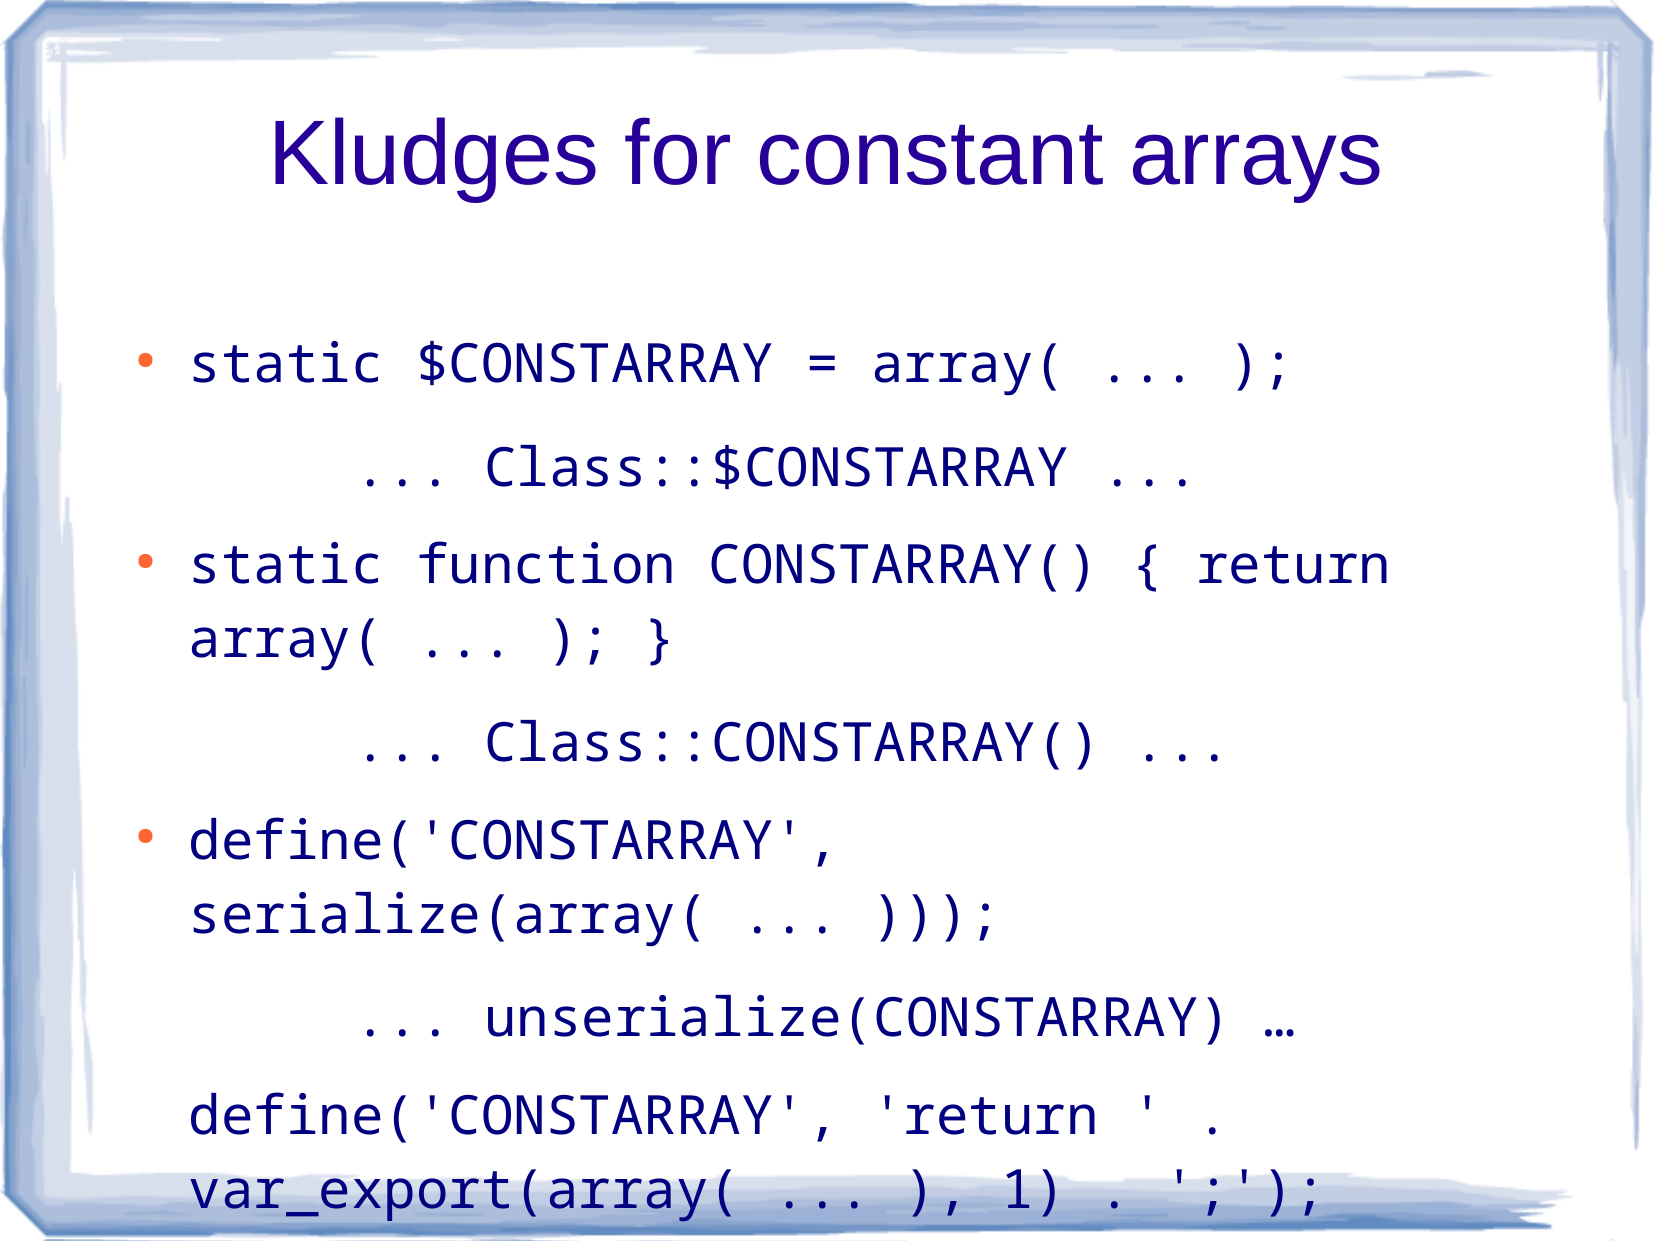

# Kludges for constant arrays
static $CONSTARRAY = array( ... );
... Class::$CONSTARRAY ...
static function CONSTARRAY() { return array( ... ); }
... Class::CONSTARRAY() ...
define('CONSTARRAY', serialize(array( ... )));
... unserialize(CONSTARRAY) …
define('CONSTARRAY', 'return ' . var_export(array( ... ), 1) . ';');
 ... eval(CONSTARRAY) ...